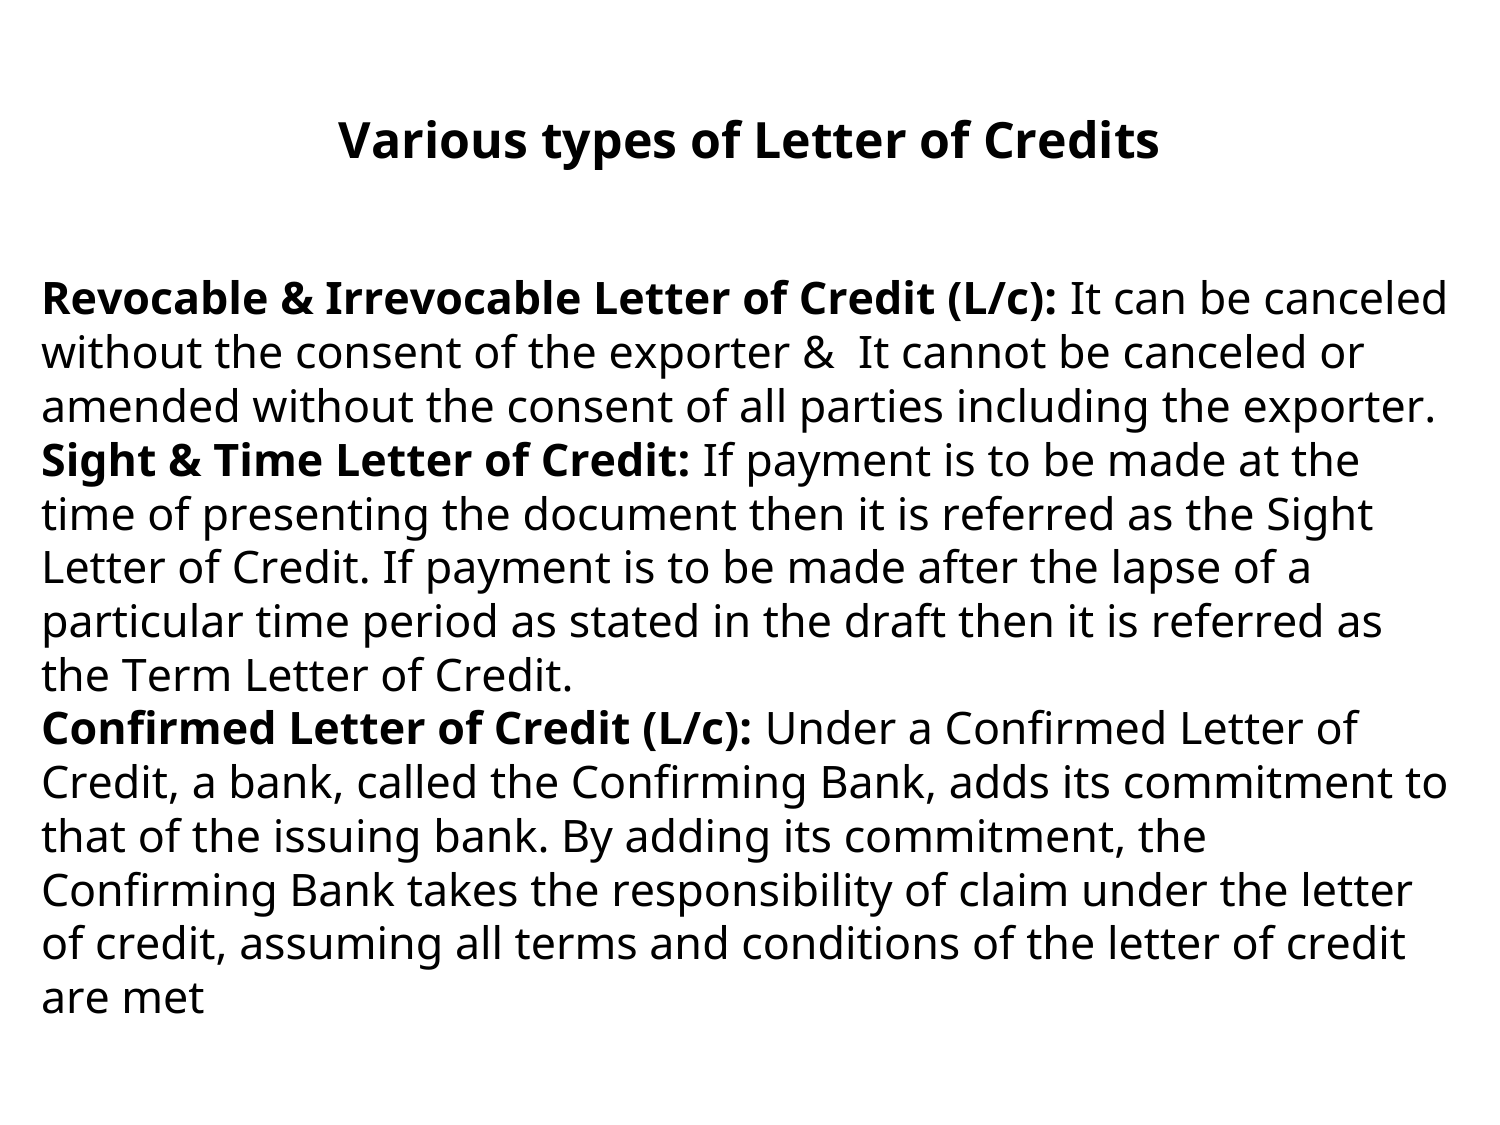

# Various types of Letter of Credits
Revocable & Irrevocable Letter of Credit (L/c): It can be canceled without the consent of the exporter & It cannot be canceled or amended without the consent of all parties including the exporter.
Sight & Time Letter of Credit: If payment is to be made at the time of presenting the document then it is referred as the Sight Letter of Credit. If payment is to be made after the lapse of a particular time period as stated in the draft then it is referred as  the Term Letter of Credit.
Confirmed Letter of Credit (L/c): Under a Confirmed Letter of Credit, a bank, called the Confirming Bank, adds its commitment to that of the issuing bank. By adding its commitment, the Confirming Bank takes the responsibility of claim under the letter of credit, assuming all terms and conditions of the letter of credit are met